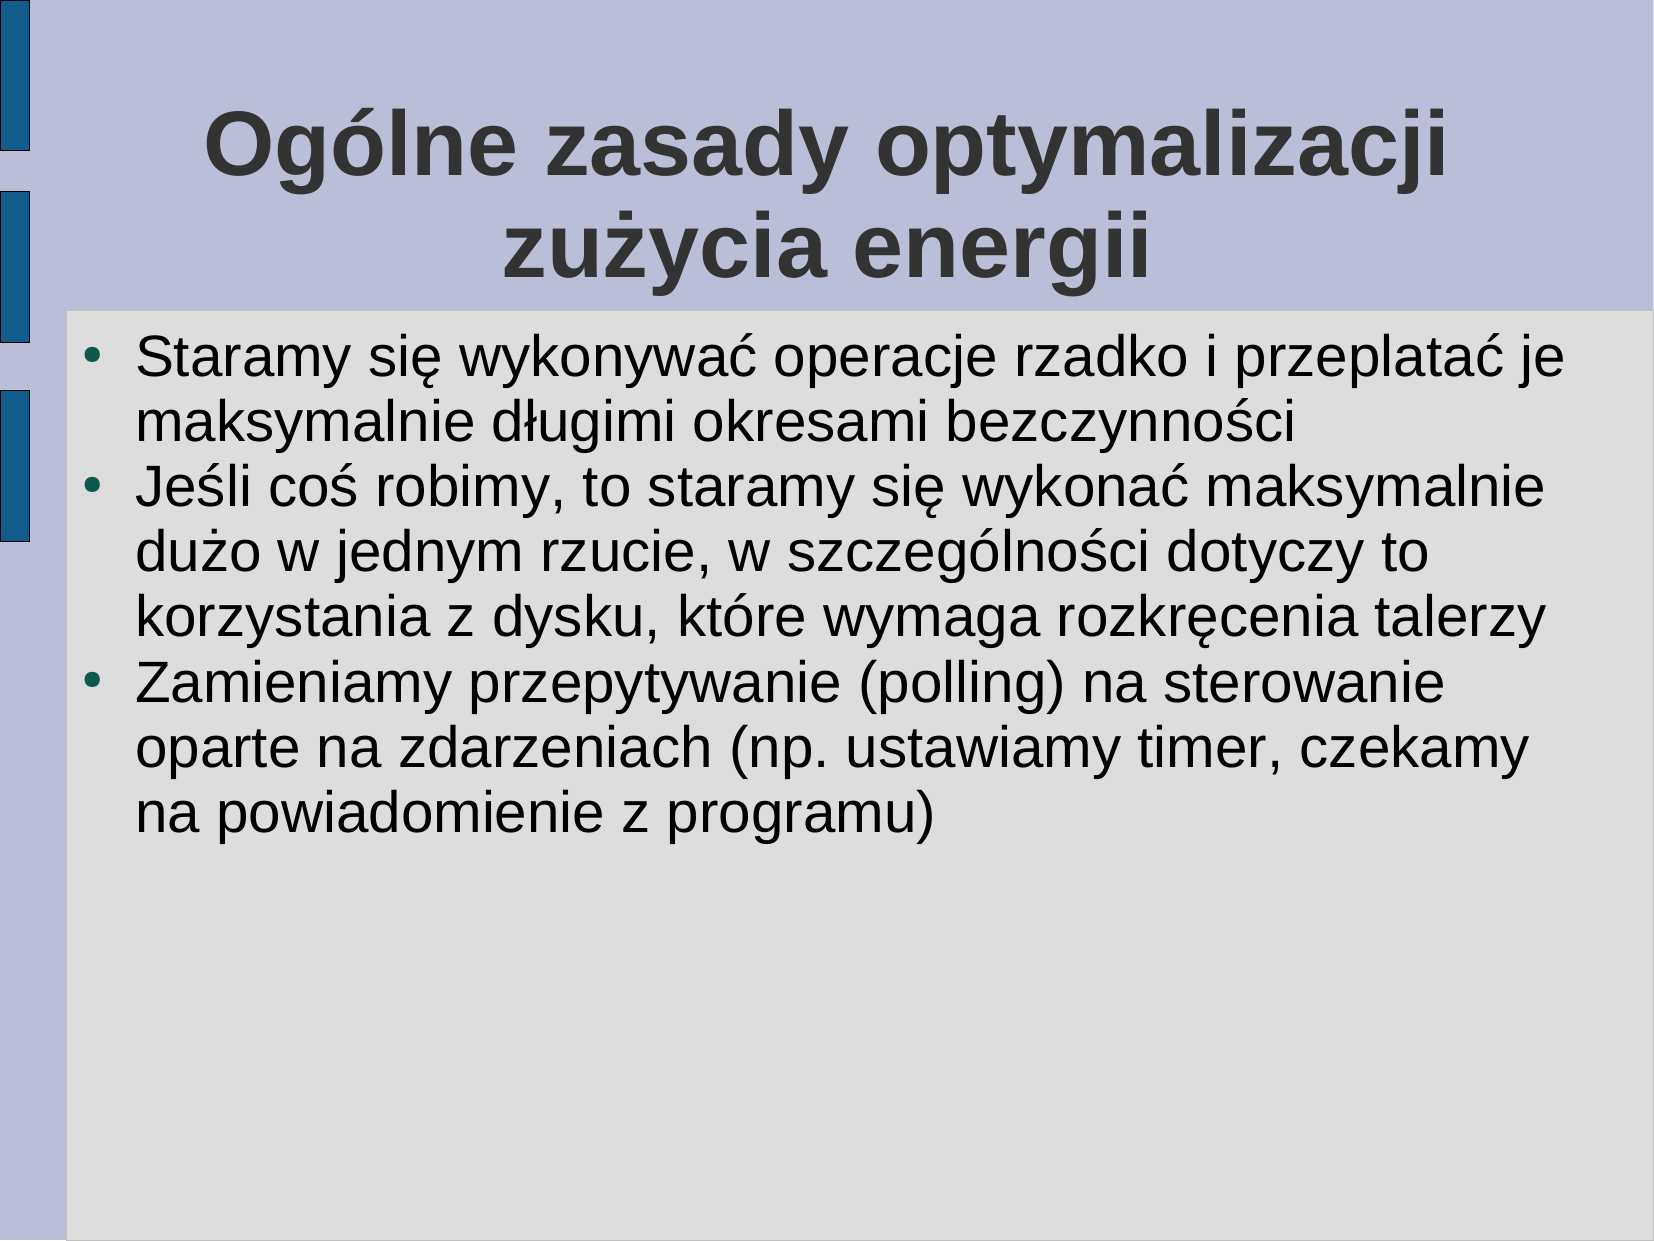

# Ogólne zasady optymalizacji zużycia energii
Staramy się wykonywać operacje rzadko i przeplatać je maksymalnie długimi okresami bezczynności
Jeśli coś robimy, to staramy się wykonać maksymalnie dużo w jednym rzucie, w szczególności dotyczy to korzystania z dysku, które wymaga rozkręcenia talerzy
Zamieniamy przepytywanie (polling) na sterowanie oparte na zdarzeniach (np. ustawiamy timer, czekamy na powiadomienie z programu)